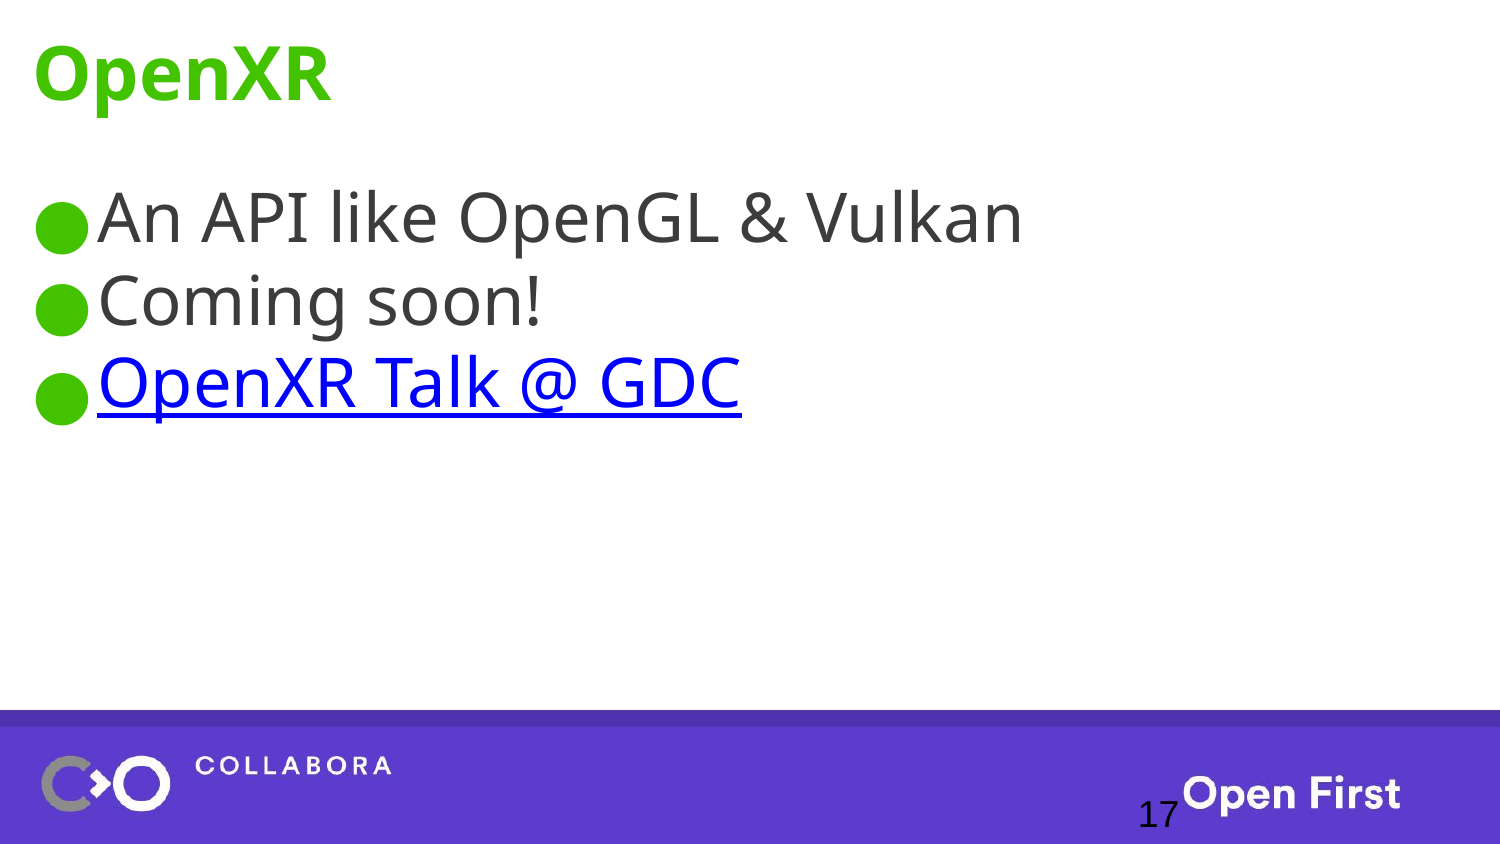

OpenXR
An API like OpenGL & Vulkan
Coming soon!
OpenXR Talk @ GDC